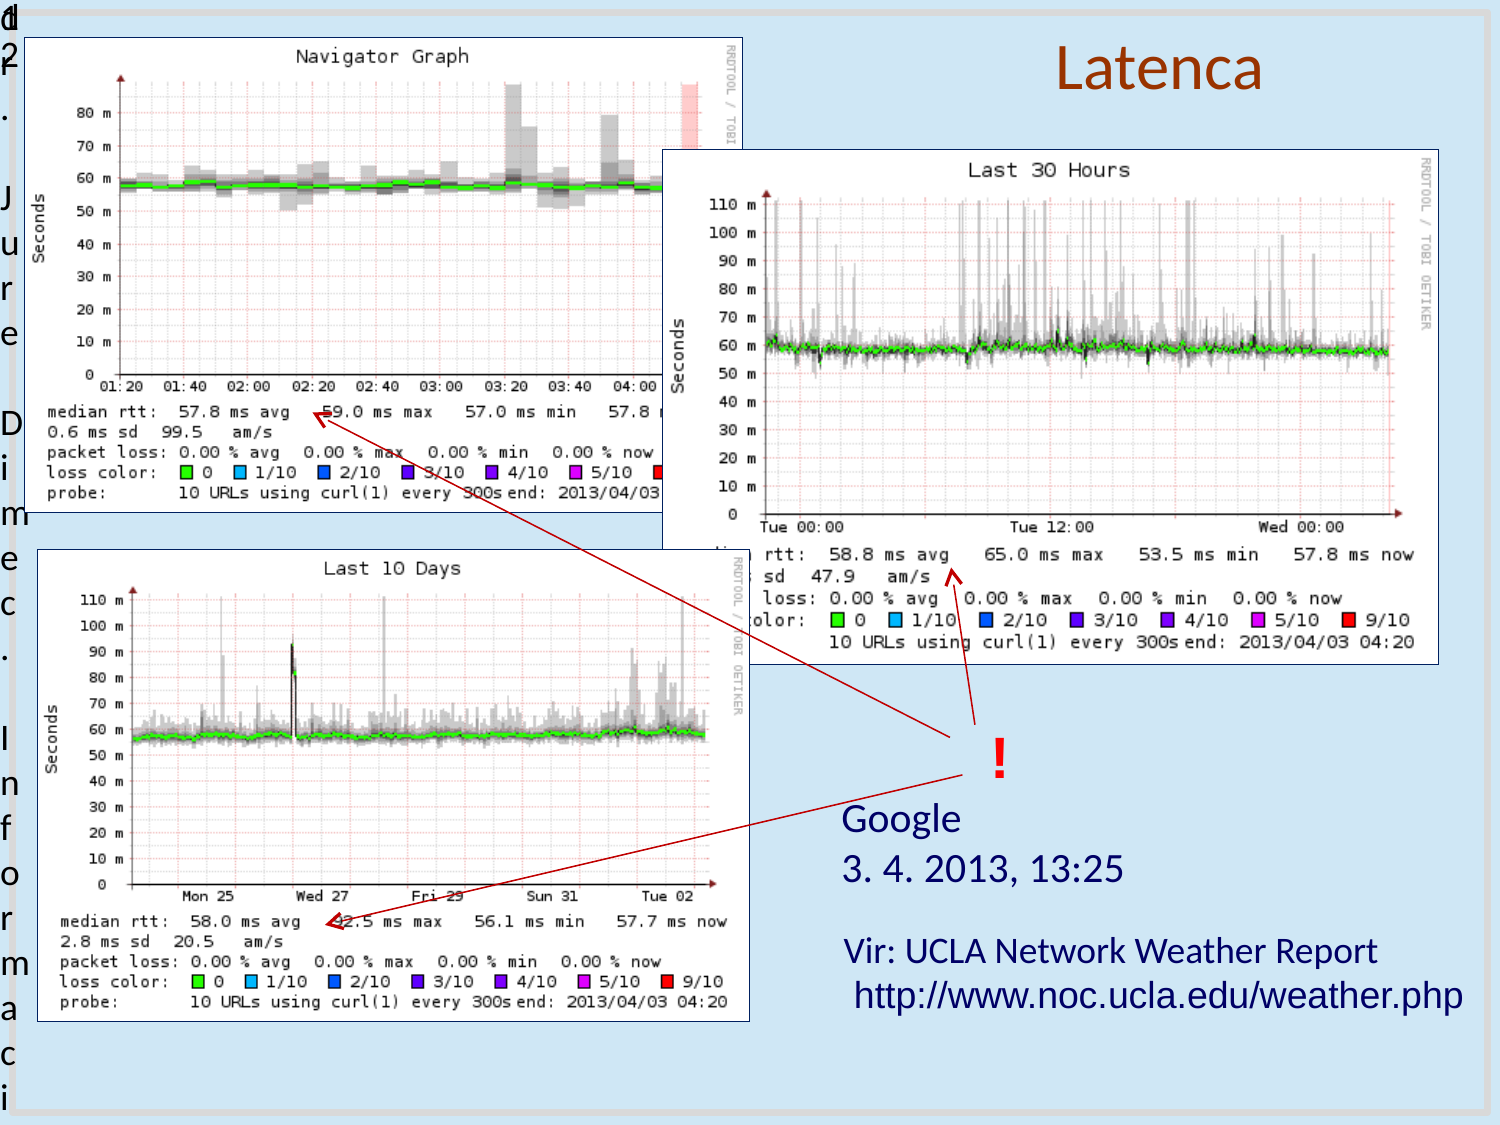

dr. Jure Dimec. Informacijski viri na Internetu (2012 / 13). Statistika prometa na Internetu.
# Latenca
!
Google
3. 4. 2013, 13:25
Vir: UCLA Network Weather Report
 http://www.noc.ucla.edu/weather.php